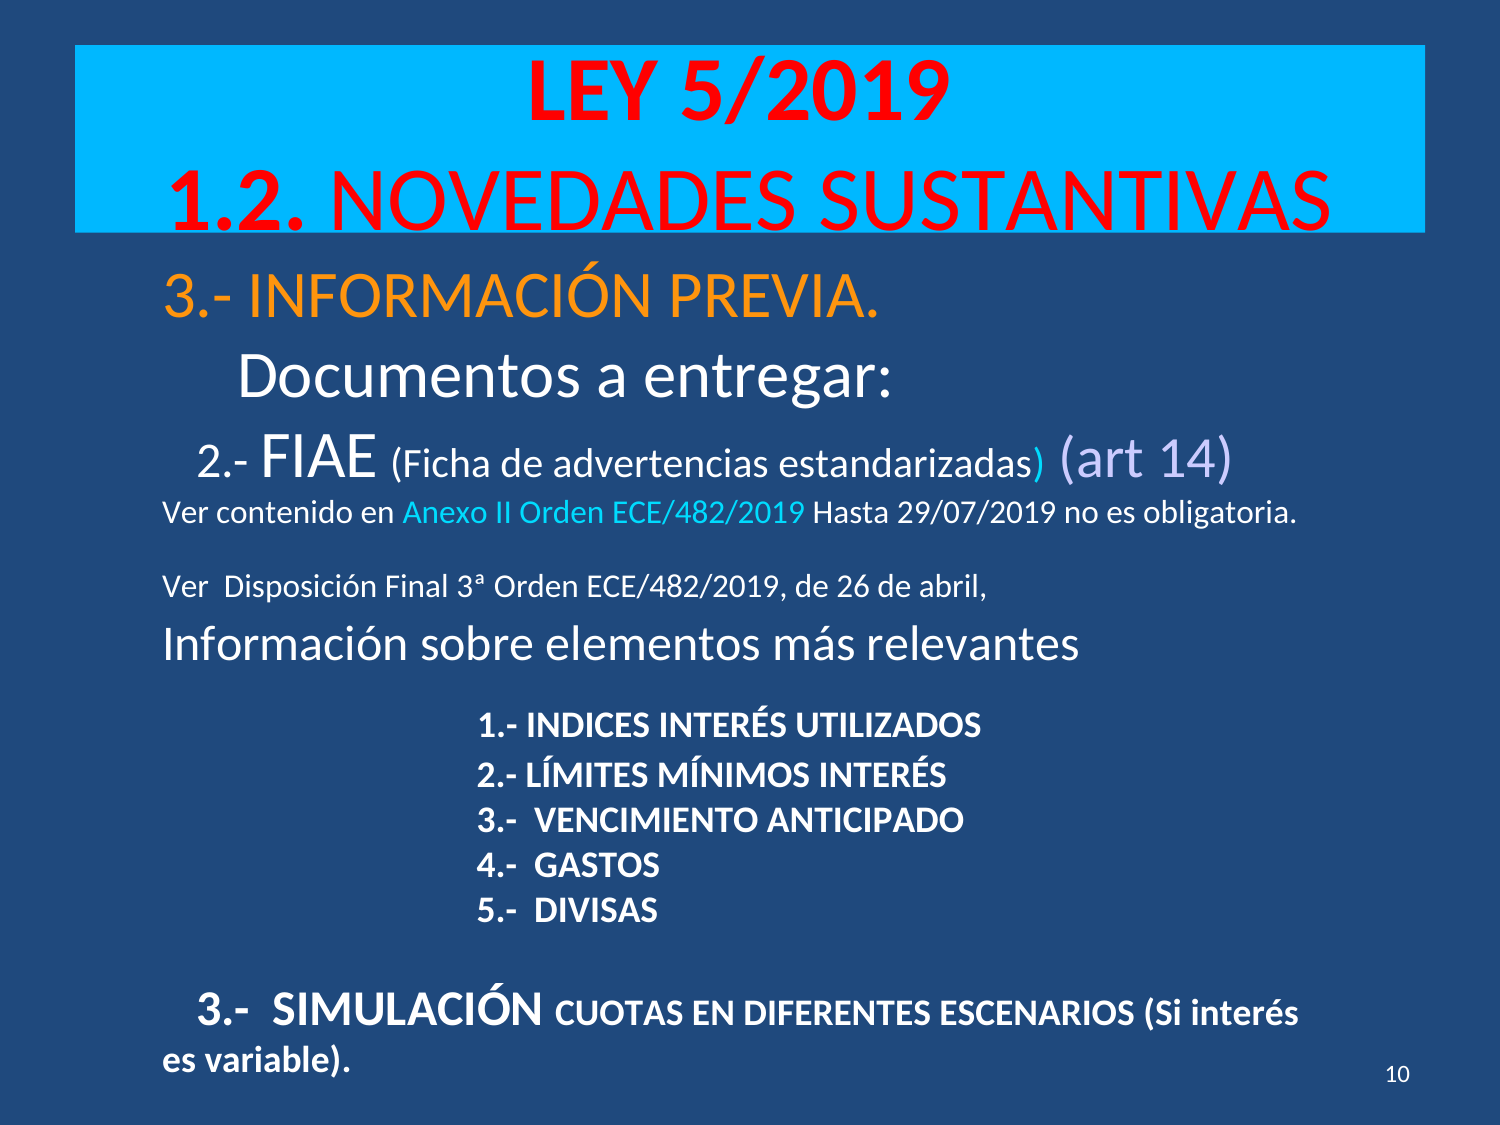

LEY 5/2019
1.2. NOVEDADES SUSTANTIVAS
3.- INFORMACIÓN PREVIA.
 Documentos a entregar:
 2.- FIAE (Ficha de advertencias estandarizadas) (art 14)
Ver contenido en Anexo II Orden ECE/482/2019 Hasta 29/07/2019 no es obligatoria. Ver Disposición Final 3ª Orden ECE/482/2019, de 26 de abril,
Información sobre elementos más relevantes
 1.- INDICES INTERÉS UTILIZADOS
 2.- LÍMITES MÍNIMOS INTERÉS
 3.- VENCIMIENTO ANTICIPADO
 4.- GASTOS
 5.- DIVISAS
 3.- SIMULACIÓN CUOTAS EN DIFERENTES ESCENARIOS (Si interés es variable).